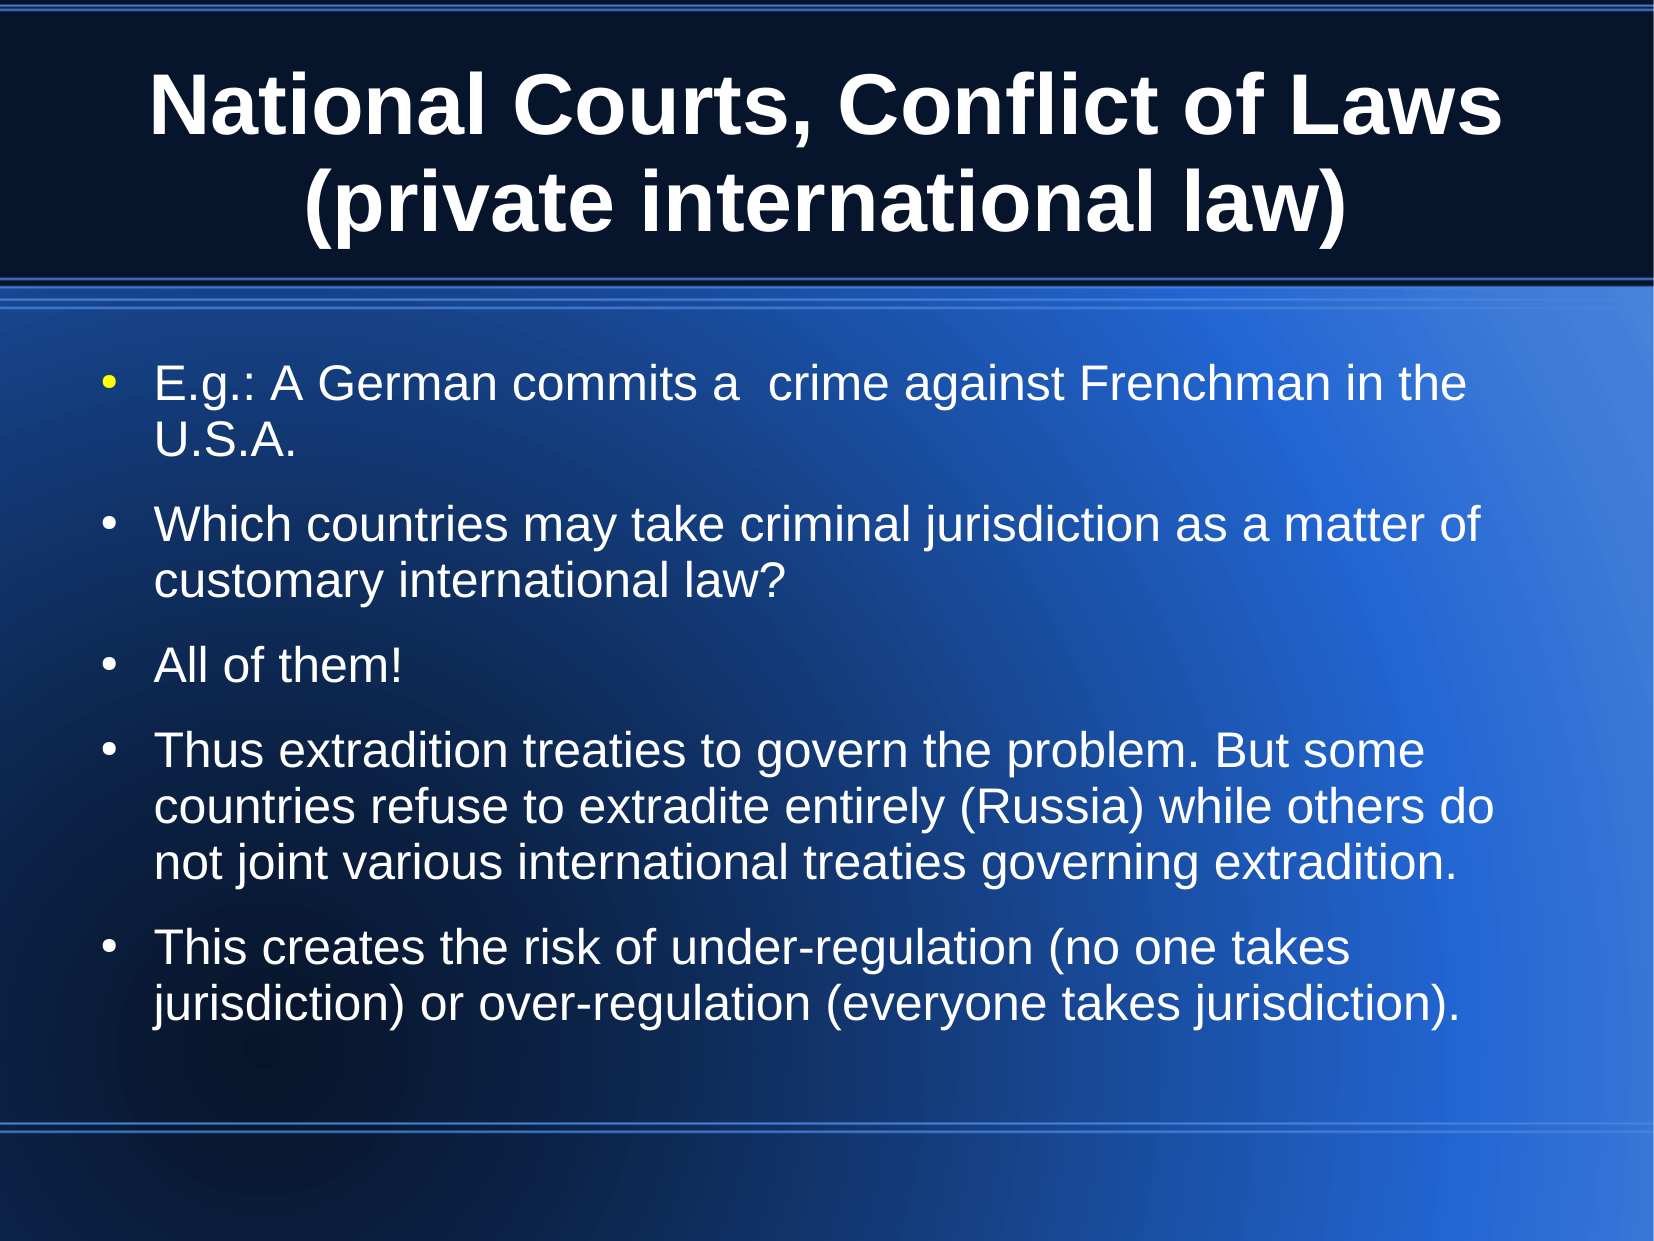

# National Courts, Conflict of Laws (private international law)
E.g.: A German commits a crime against Frenchman in the U.S.A.
Which countries may take criminal jurisdiction as a matter of customary international law?
All of them!
Thus extradition treaties to govern the problem. But some countries refuse to extradite entirely (Russia) while others do not joint various international treaties governing extradition.
This creates the risk of under-regulation (no one takes jurisdiction) or over-regulation (everyone takes jurisdiction).